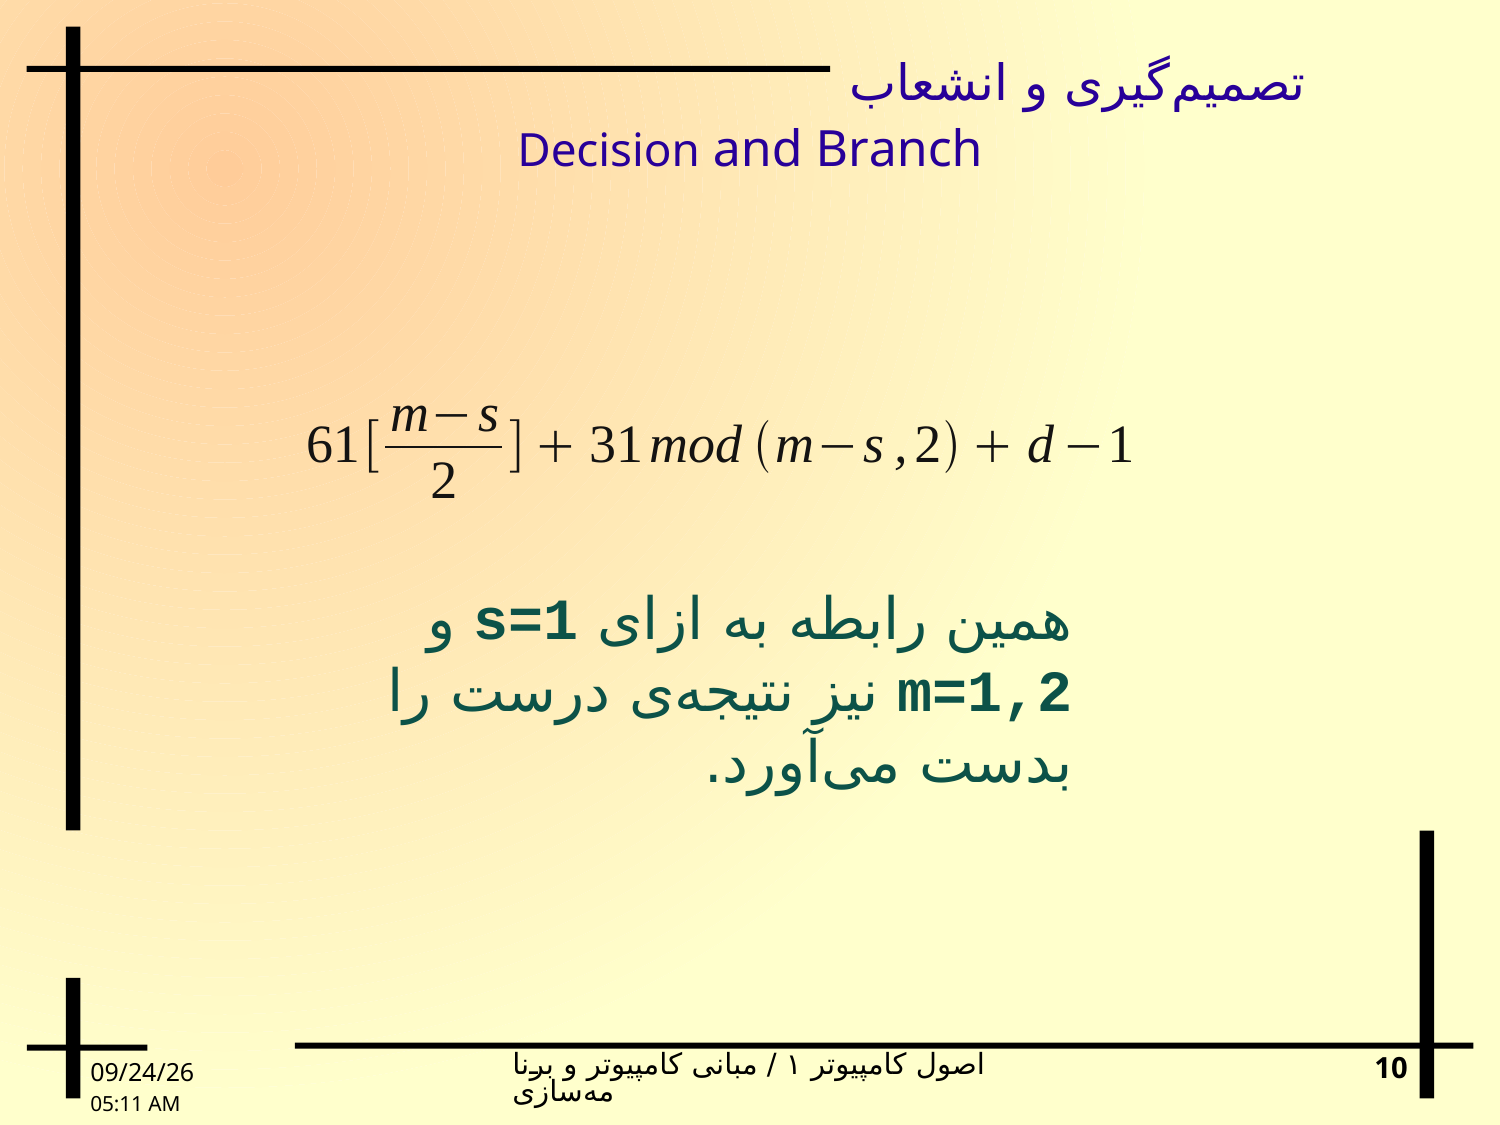

# تصمیم‌گیری و انشعاب Decision and Branch
همین رابطه به ازای s=1 و m=1,2 نیز نتیجه‌ی درست را بدست می‌آورد.
اصول کامپیوتر ۱ / مبانی کامپیوتر و برنامه‌سازی
10